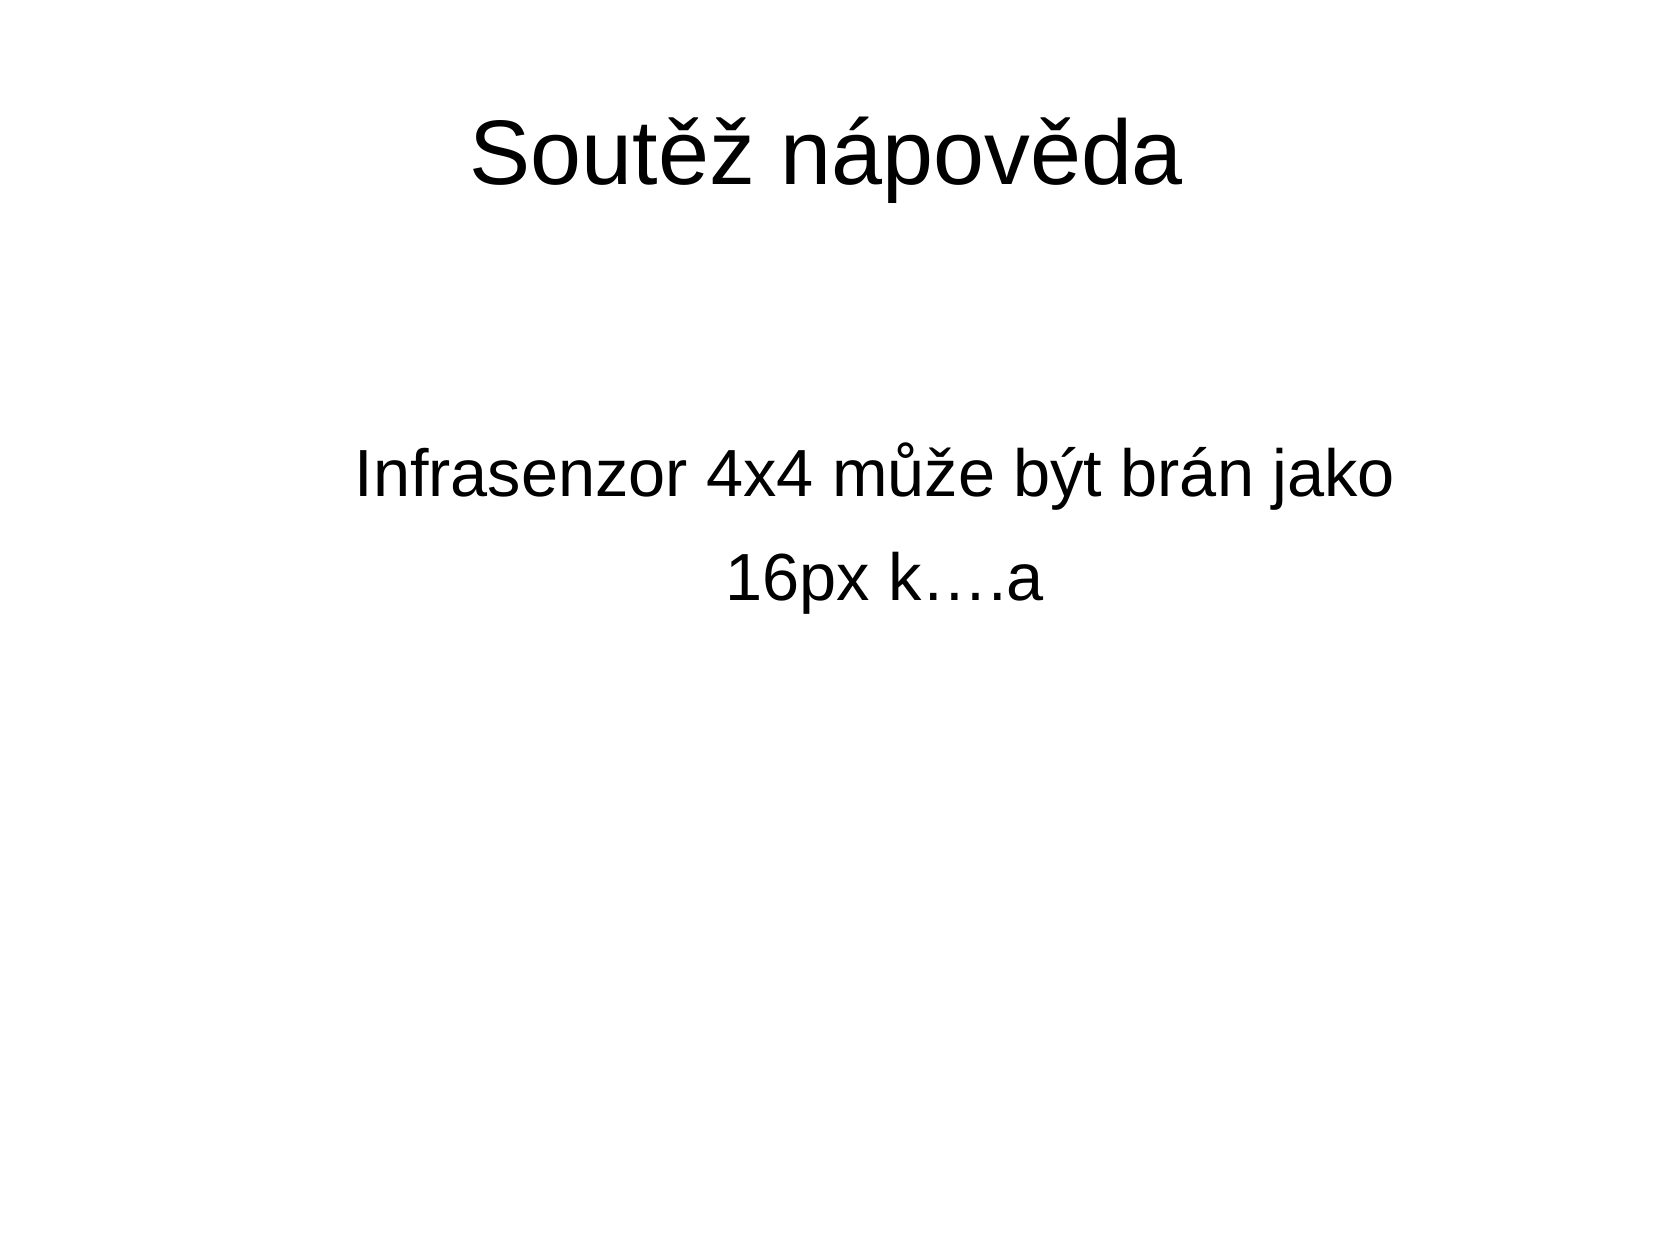

# Soutěž nápověda
Infrasenzor 4x4 může být brán jako
16px k….a